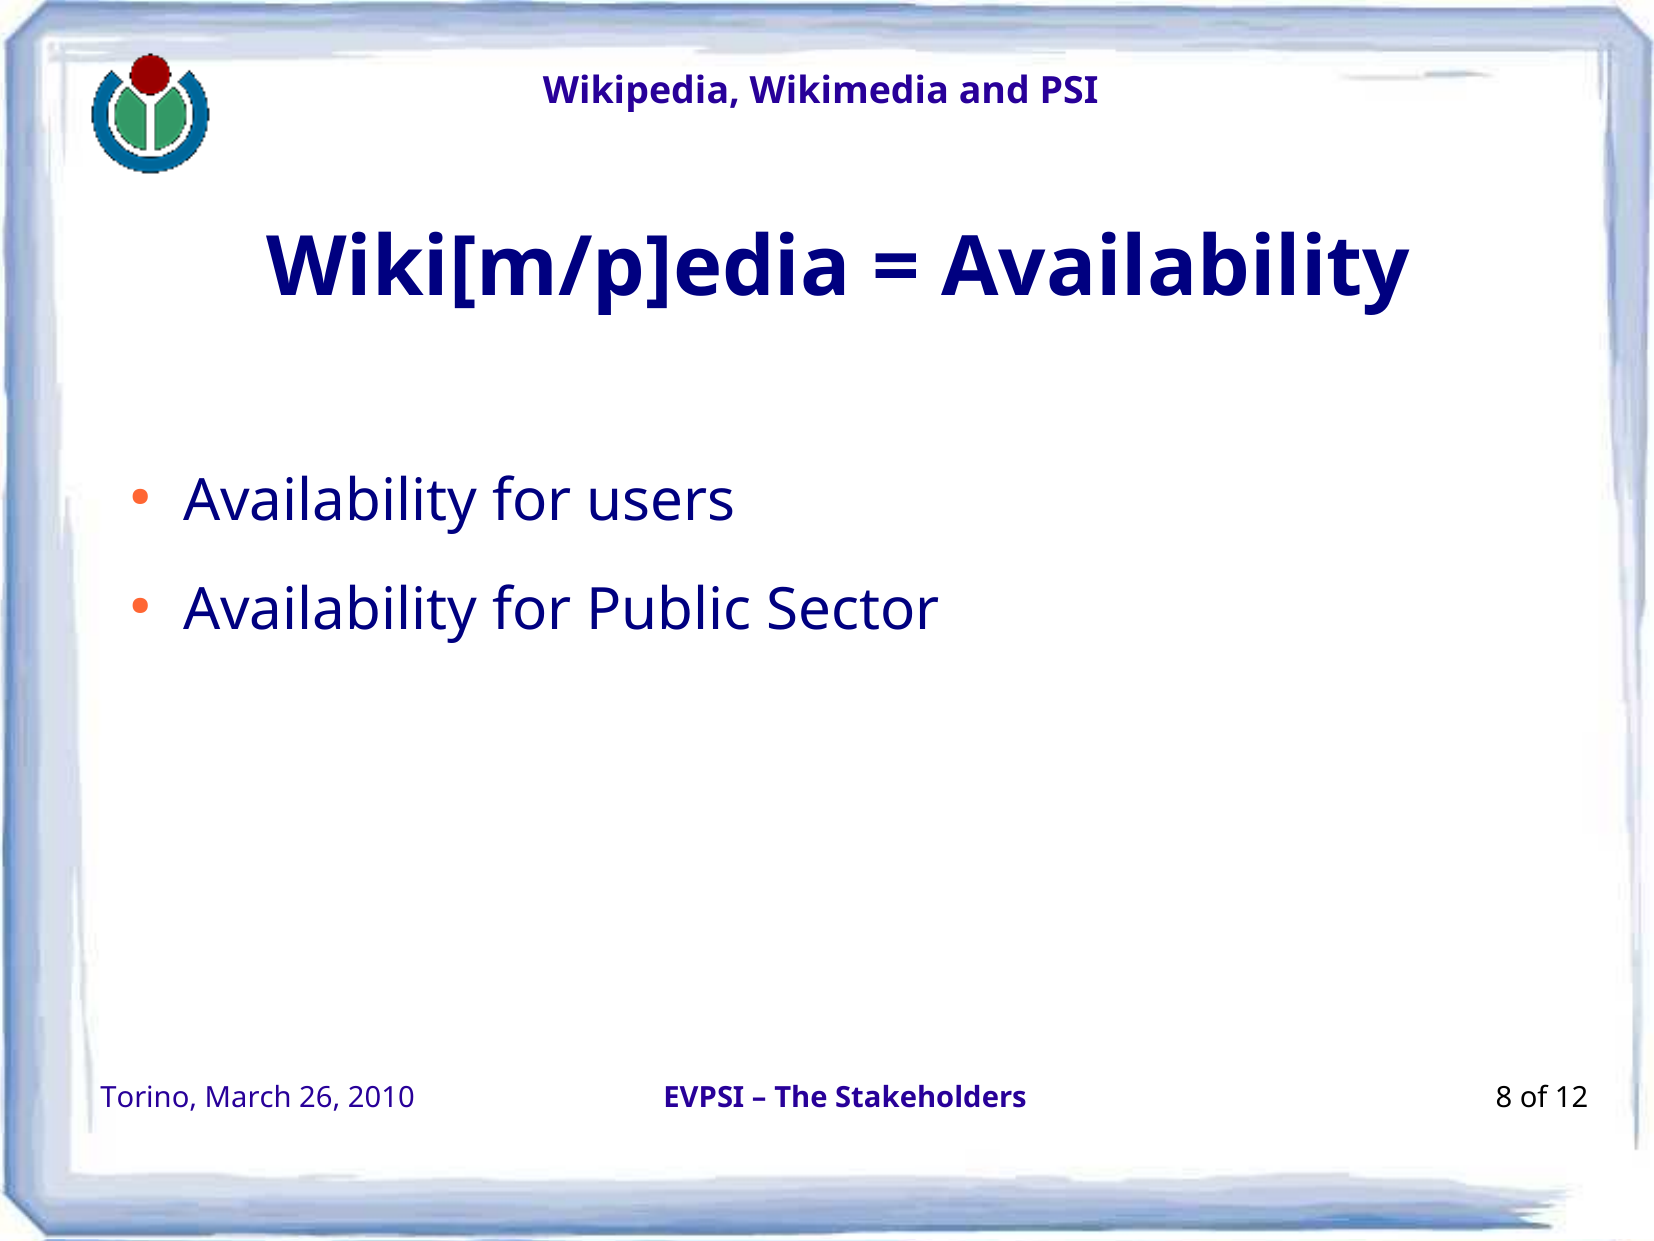

# Wikipedia, Wikimedia and PSI
Wiki[m/p]edia = Availability
Availability for users
Availability for Public Sector
26 marzo 2010
EVPSI, Torino
8